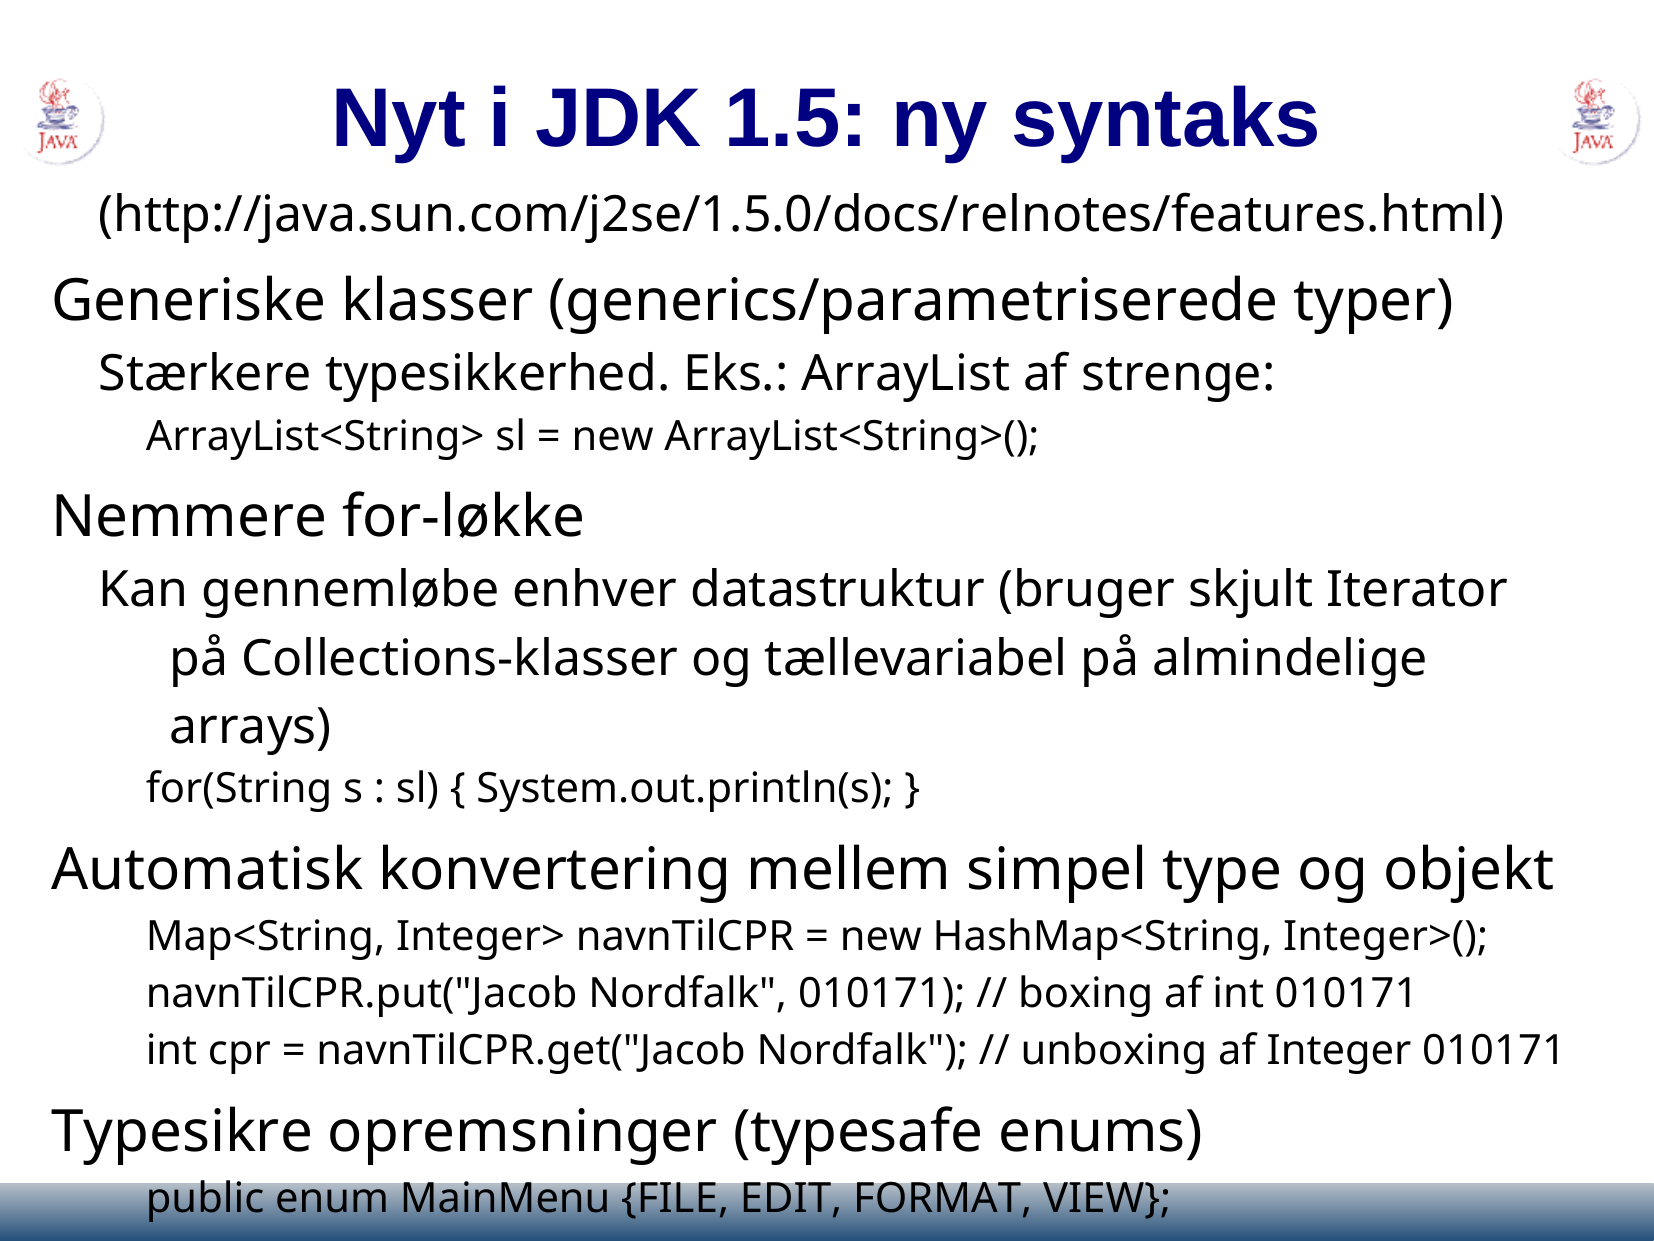

# Nyt i JDK 1.5: ny syntaks
(http://java.sun.com/j2se/1.5.0/docs/relnotes/features.html)
Generiske klasser (generics/parametriserede typer)
Stærkere typesikkerhed. Eks.: ArrayList af strenge:
ArrayList<String> sl = new ArrayList<String>();
Nemmere for-løkke
Kan gennemløbe enhver datastruktur (bruger skjult Iterator på Collections-klasser og tællevariabel på almindelige arrays)
for(String s : sl) { System.out.println(s); }
Automatisk konvertering mellem simpel type og objekt
Map<String, Integer> navnTilCPR = new HashMap<String, Integer>();
navnTilCPR.put("Jacob Nordfalk", 010171); // boxing af int 010171
int cpr = navnTilCPR.get("Jacob Nordfalk"); // unboxing af Integer 010171
Typesikre opremsninger (typesafe enums)
public enum MainMenu {FILE, EDIT, FORMAT, VIEW};
Variabelt antal argumenter til en metode (array af arg)
Import af klassemetoder og -variabler (static import)
import static java.lang.Math.*; ... x = 2*PI; y = sin(x); ...
Metadata (Annotations)